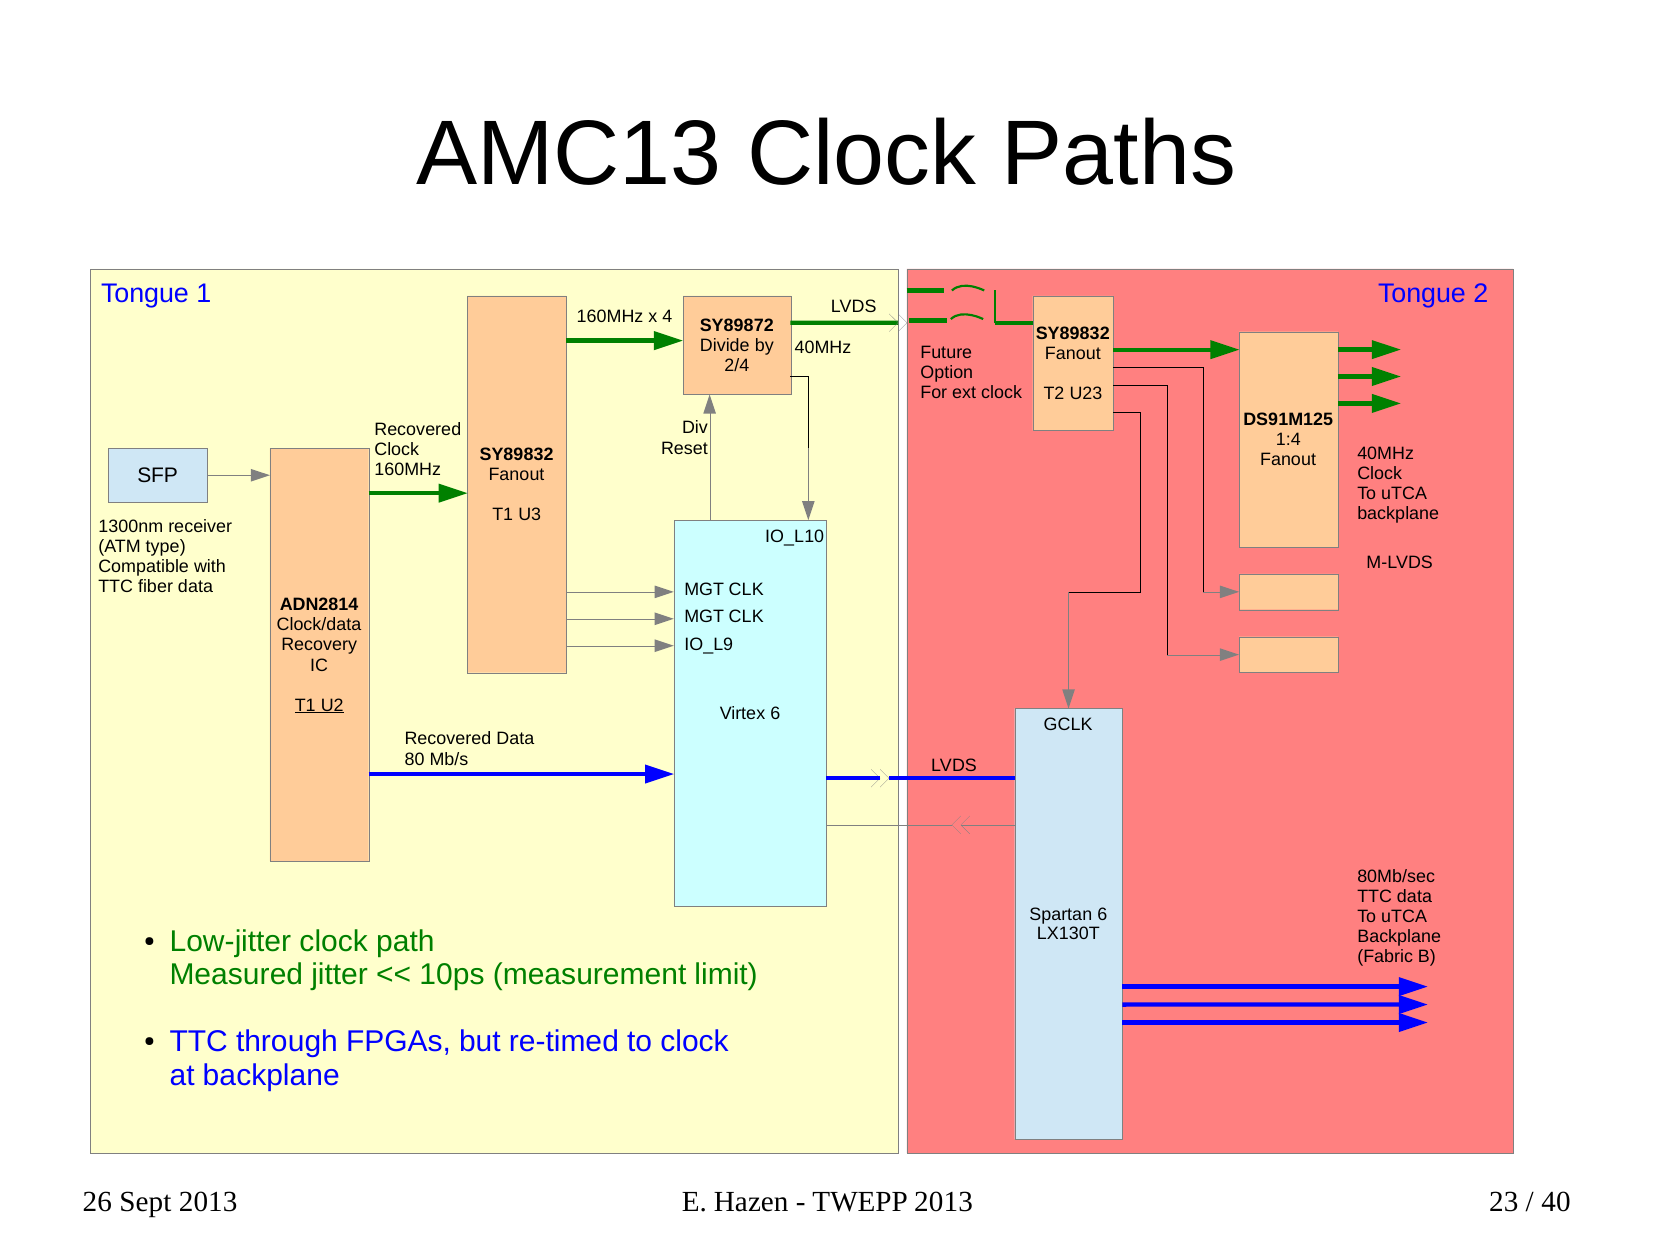

# AMC13 Clock Paths
26 Sept 2013
E. Hazen - TWEPP 2013
23